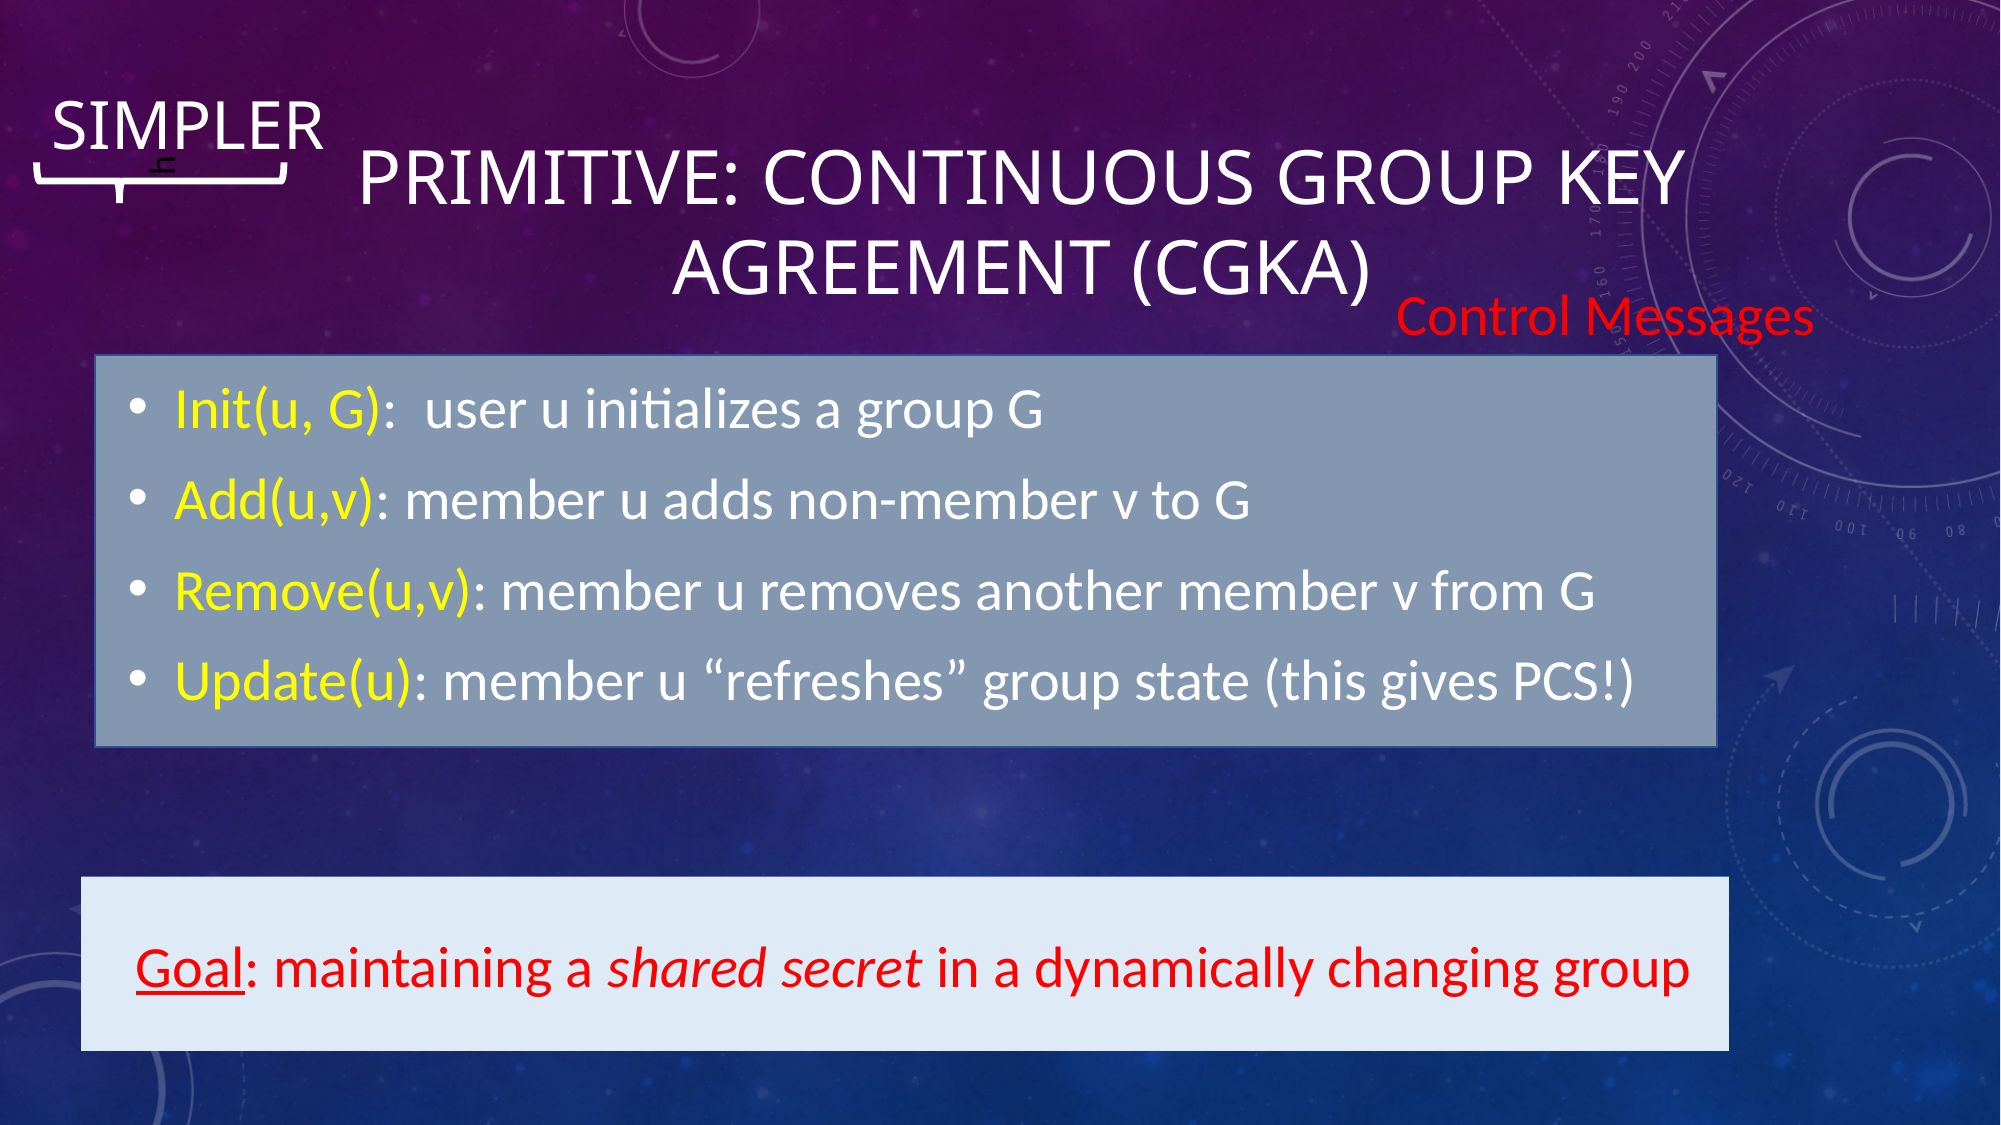

h
SIMPLER
Primitive: Continuous group key agreement (cgka)
# Init(u, G): user u initializes a group G
Add(u,v): member u adds non-member v to G
Remove(u,v): member u removes another member v from G
Update(u): member u “refreshes” group state (this gives PCS!)
Control Messages
 Goal: maintaining a shared secret in a dynamically changing group